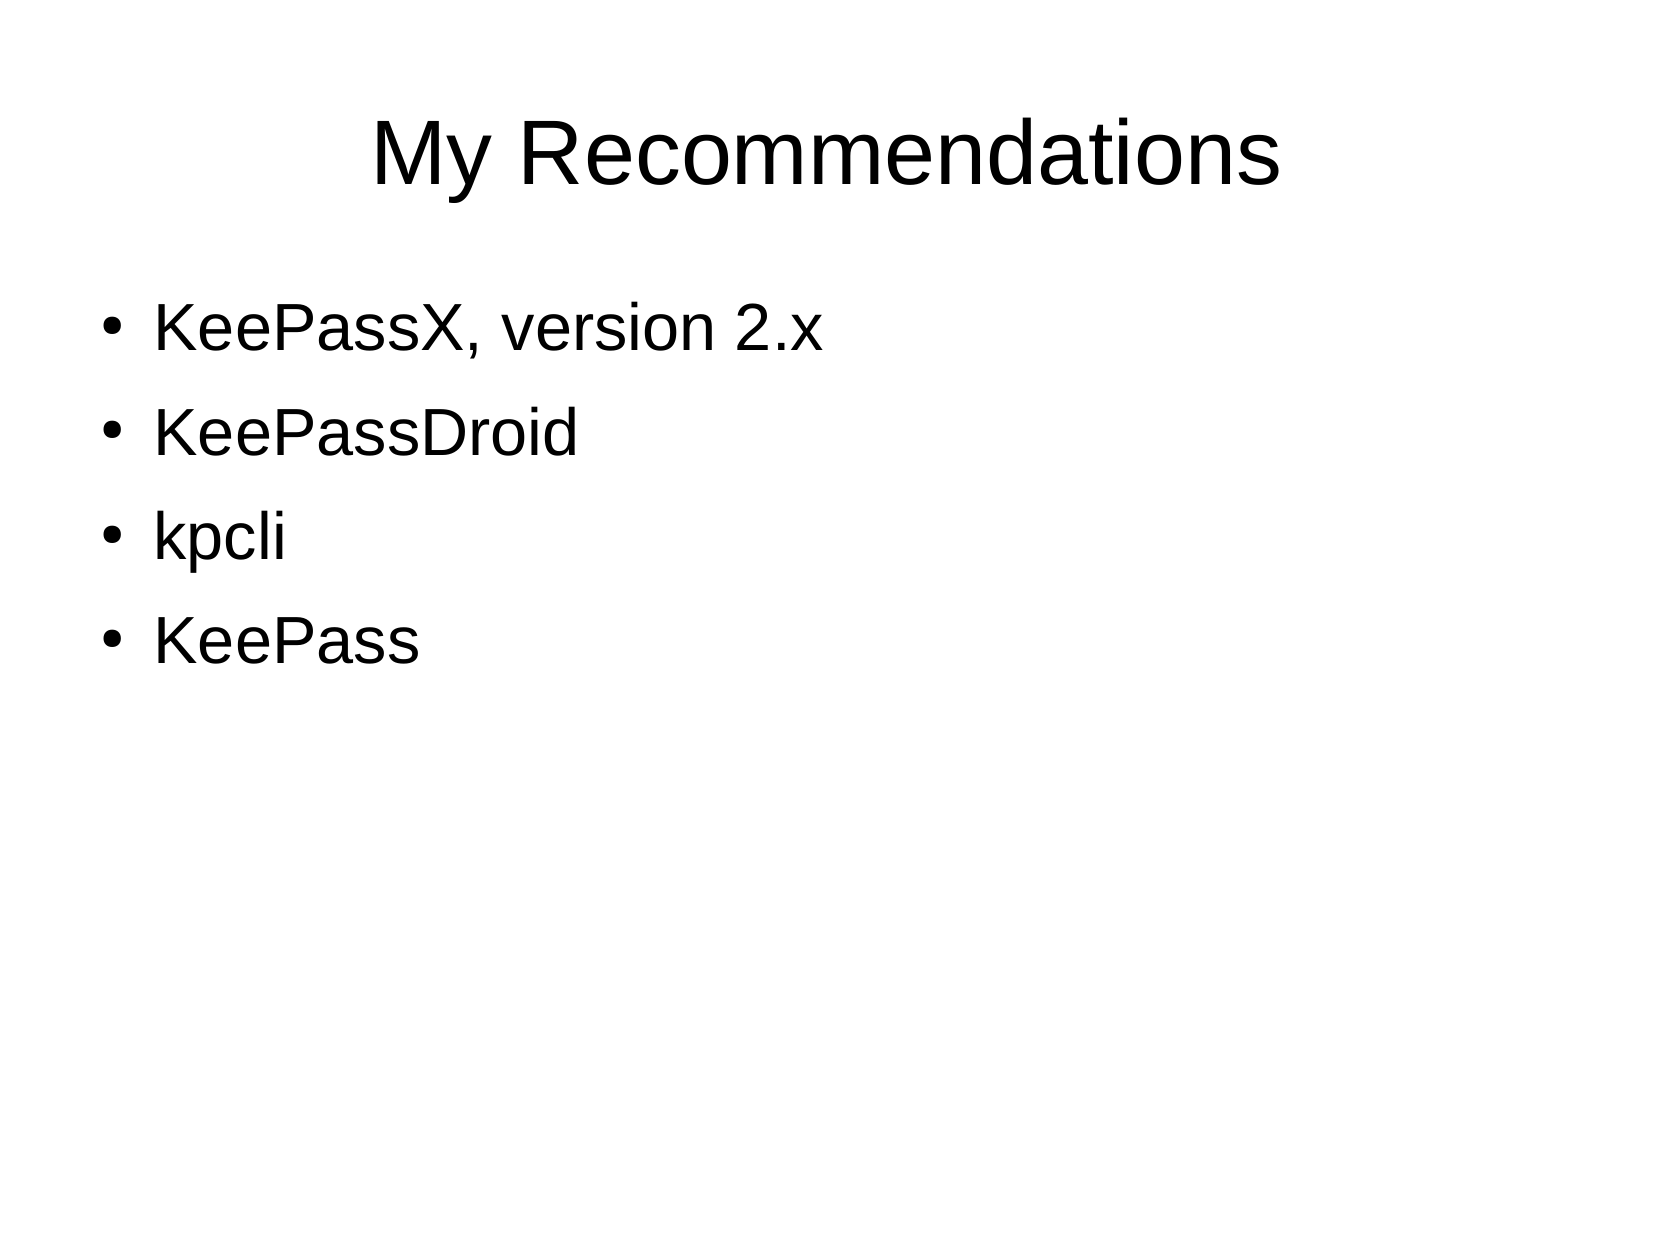

# My Recommendations
KeePassX, version 2.x
KeePassDroid
kpcli
KeePass